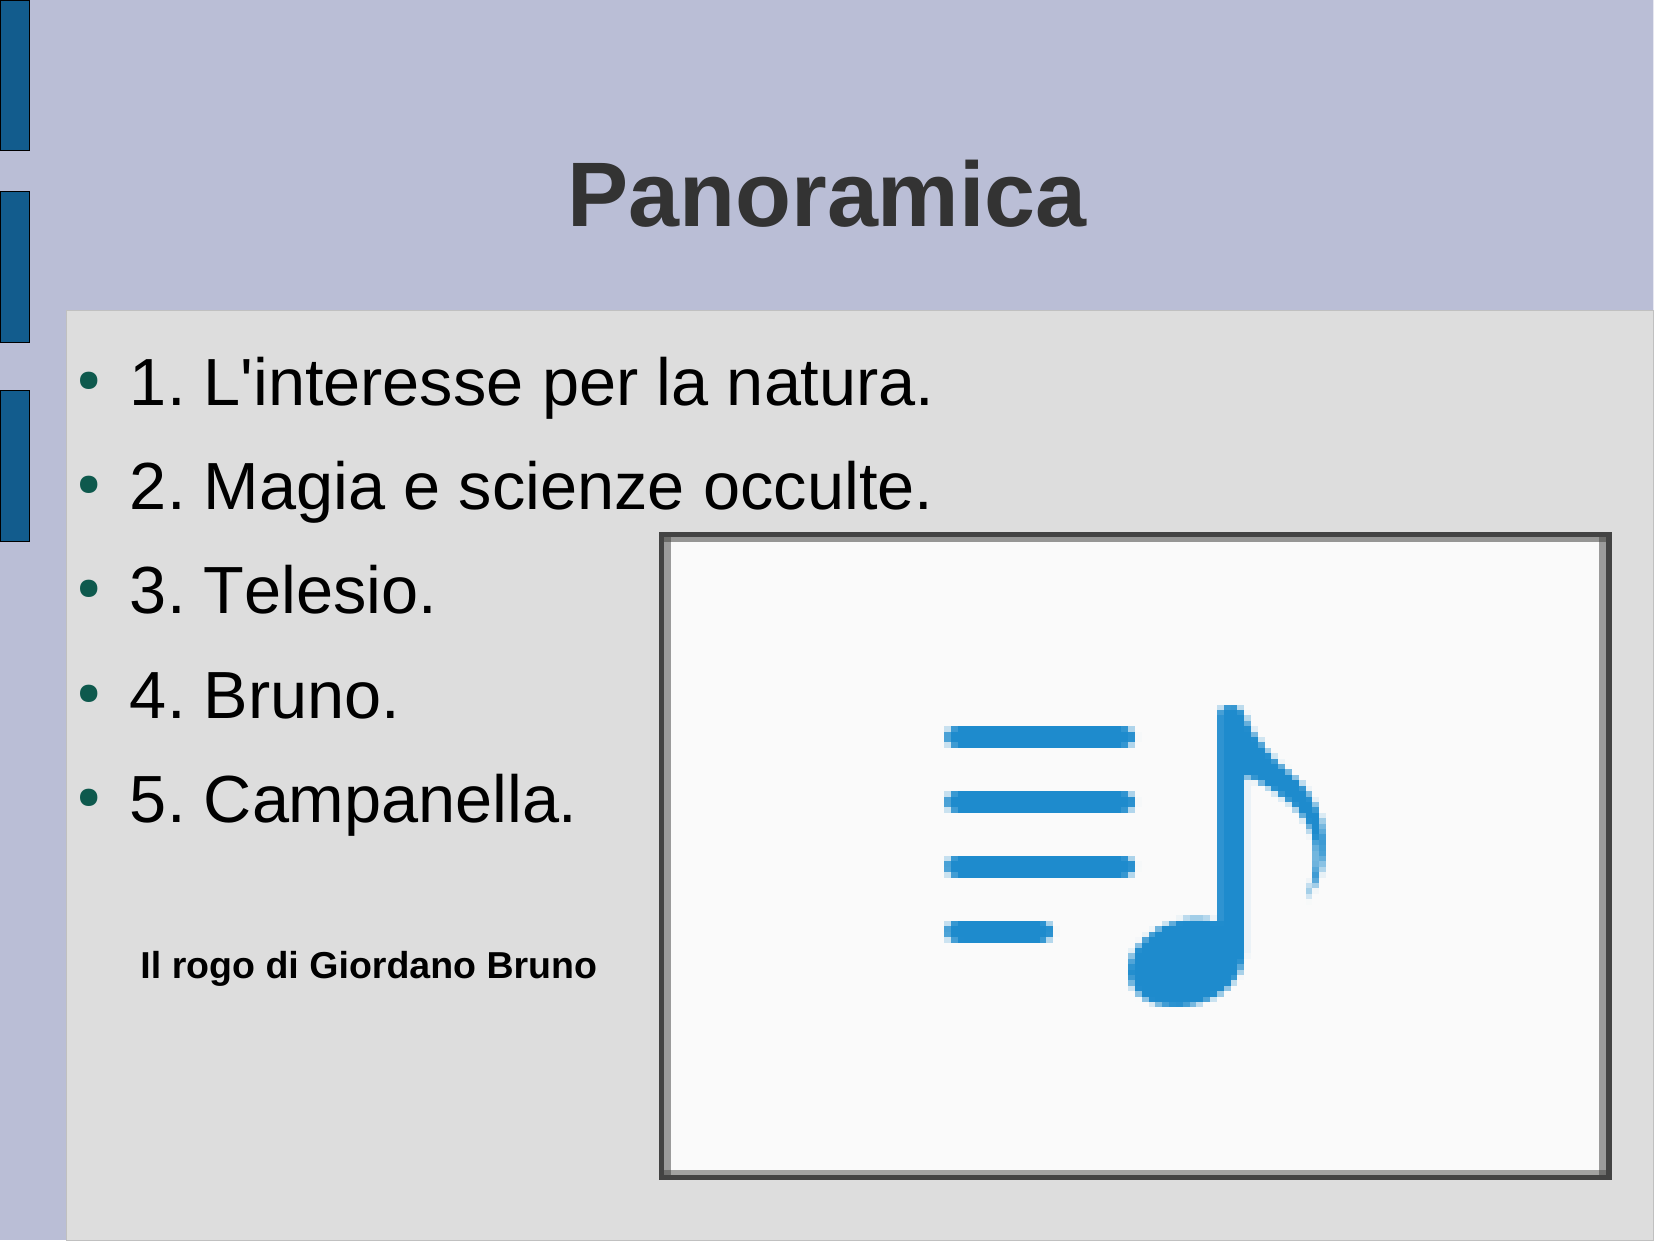

# Panoramica
1. L'interesse per la natura.
2. Magia e scienze occulte.
3. Telesio.
4. Bruno.
5. Campanella.
Il rogo di Giordano Bruno